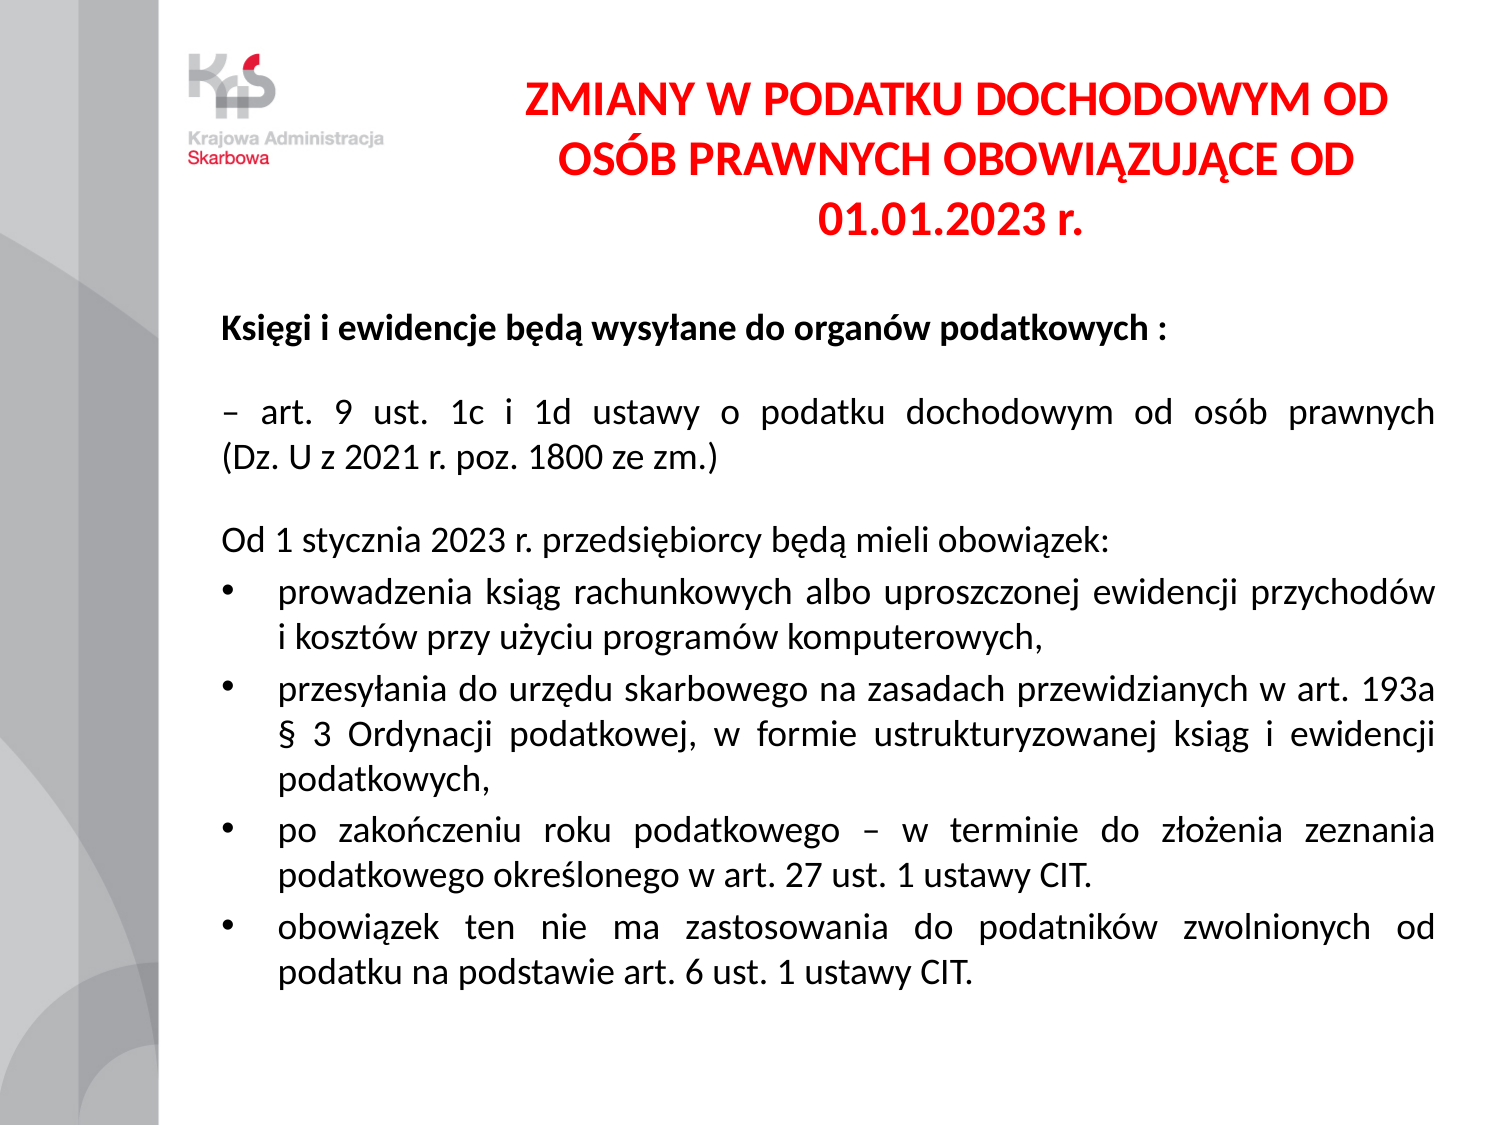

# ZMIANY W PODATKU DOCHODOWYM OD OSÓB PRAWNYCH OBOWIĄZUJĄCE OD 01.01.2023 r.
Księgi i ewidencje będą wysyłane do organów podatkowych :
– art. 9 ust. 1c i 1d ustawy o podatku dochodowym od osób prawnych
(Dz. U z 2021 r. poz. 1800 ze zm.)
Od 1 stycznia 2023 r. przedsiębiorcy będą mieli obowiązek:
prowadzenia ksiąg rachunkowych albo uproszczonej ewidencji przychodów
i kosztów przy użyciu programów komputerowych,
przesyłania do urzędu skarbowego na zasadach przewidzianych w art. 193a § 3 Ordynacji podatkowej, w formie ustrukturyzowanej ksiąg i ewidencji podatkowych,
po zakończeniu roku podatkowego – w terminie do złożenia zeznania podatkowego określonego w art. 27 ust. 1 ustawy CIT.
obowiązek ten nie ma zastosowania do podatników zwolnionych od podatku na podstawie art. 6 ust. 1 ustawy CIT.